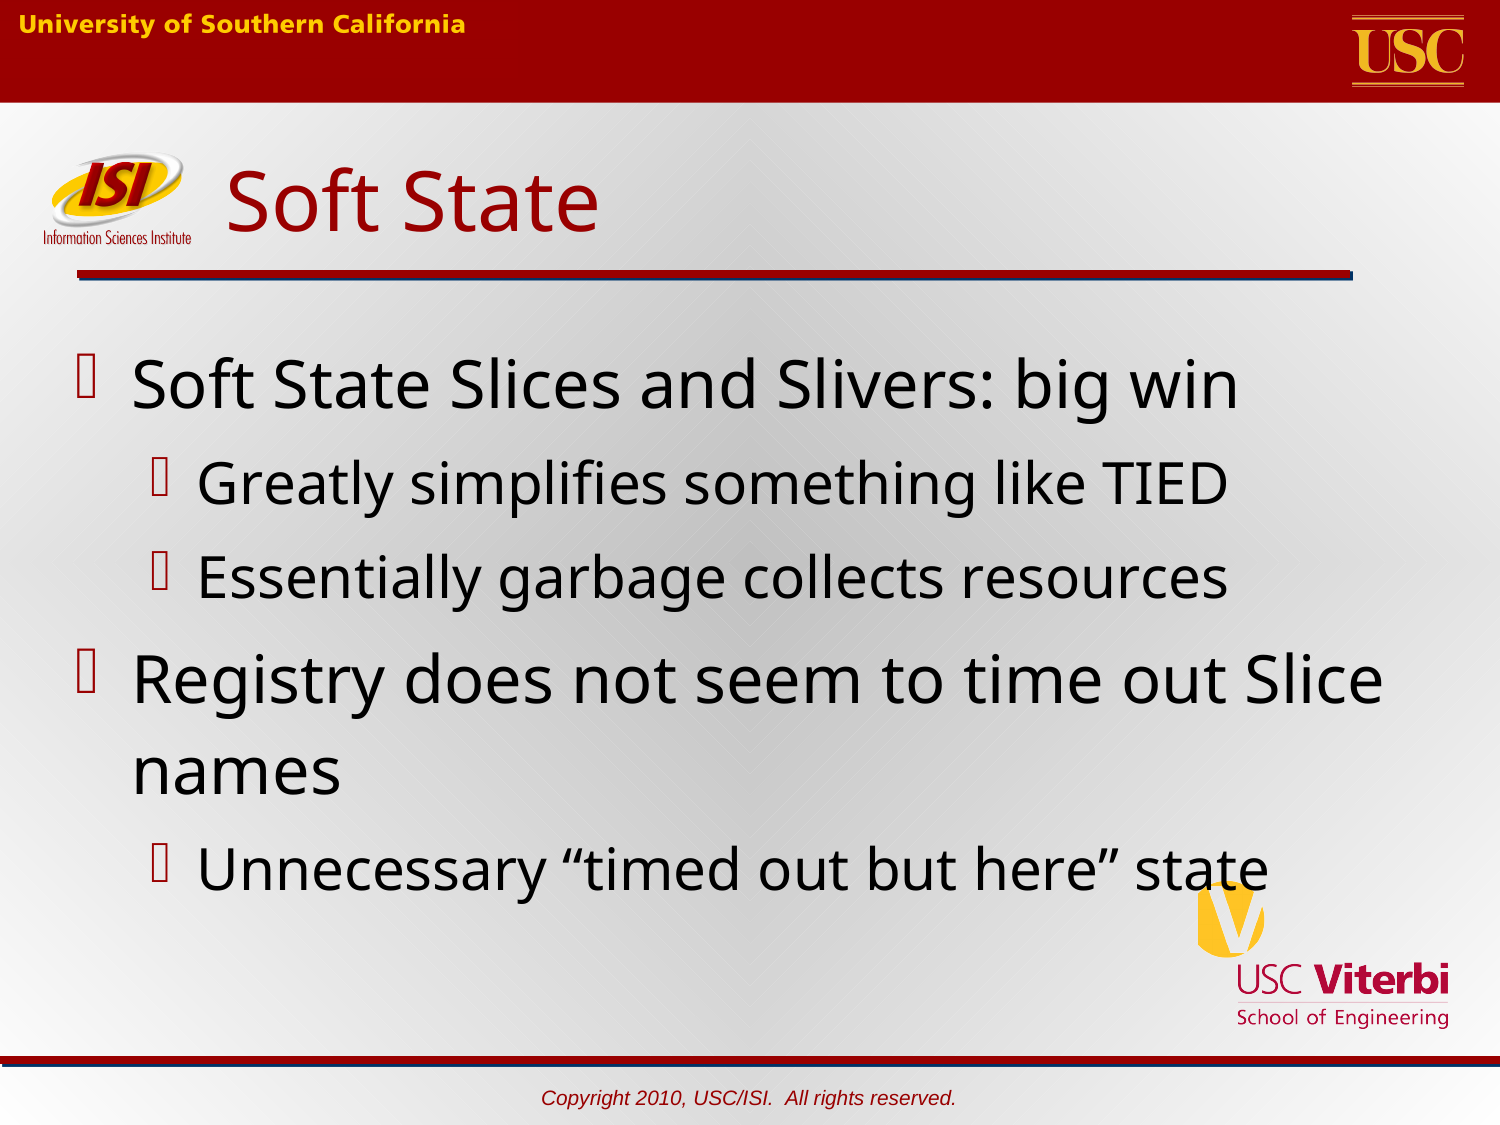

# Soft State
Soft State Slices and Slivers: big win
Greatly simplifies something like TIED
Essentially garbage collects resources
Registry does not seem to time out Slice names
Unnecessary “timed out but here” state